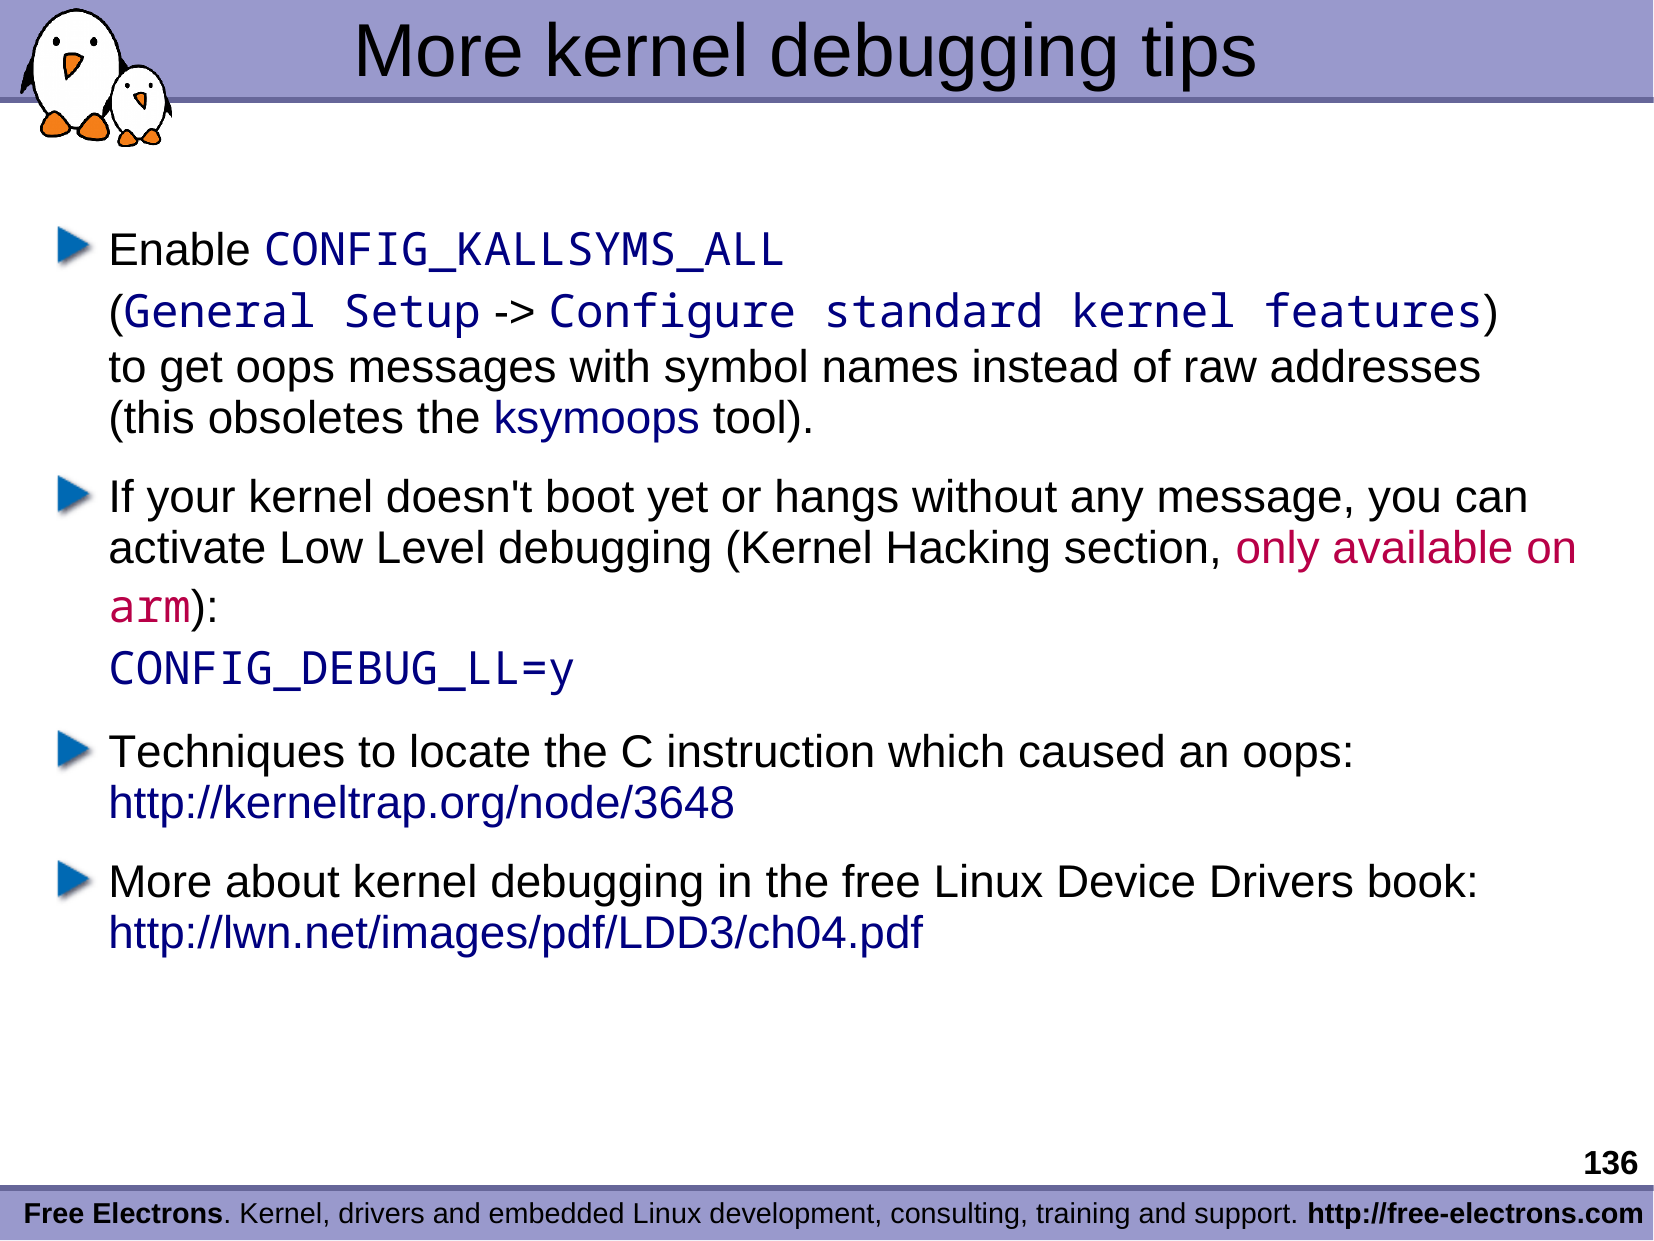

# More kernel debugging tips
Enable CONFIG_KALLSYMS_ALL
(General Setup -> Configure standard kernel features)
to get oops messages with symbol names instead of raw addresses
(this obsoletes the ksymoops tool).
If your kernel doesn't boot yet or hangs without any message, you can activate Low Level debugging (Kernel Hacking section, only available on arm):
CONFIG_DEBUG_LL=y
Techniques to locate the C instruction which caused an oops:
http://kerneltrap.org/node/3648
More about kernel debugging in the free Linux Device Drivers book:
http://lwn.net/images/pdf/LDD3/ch04.pdf